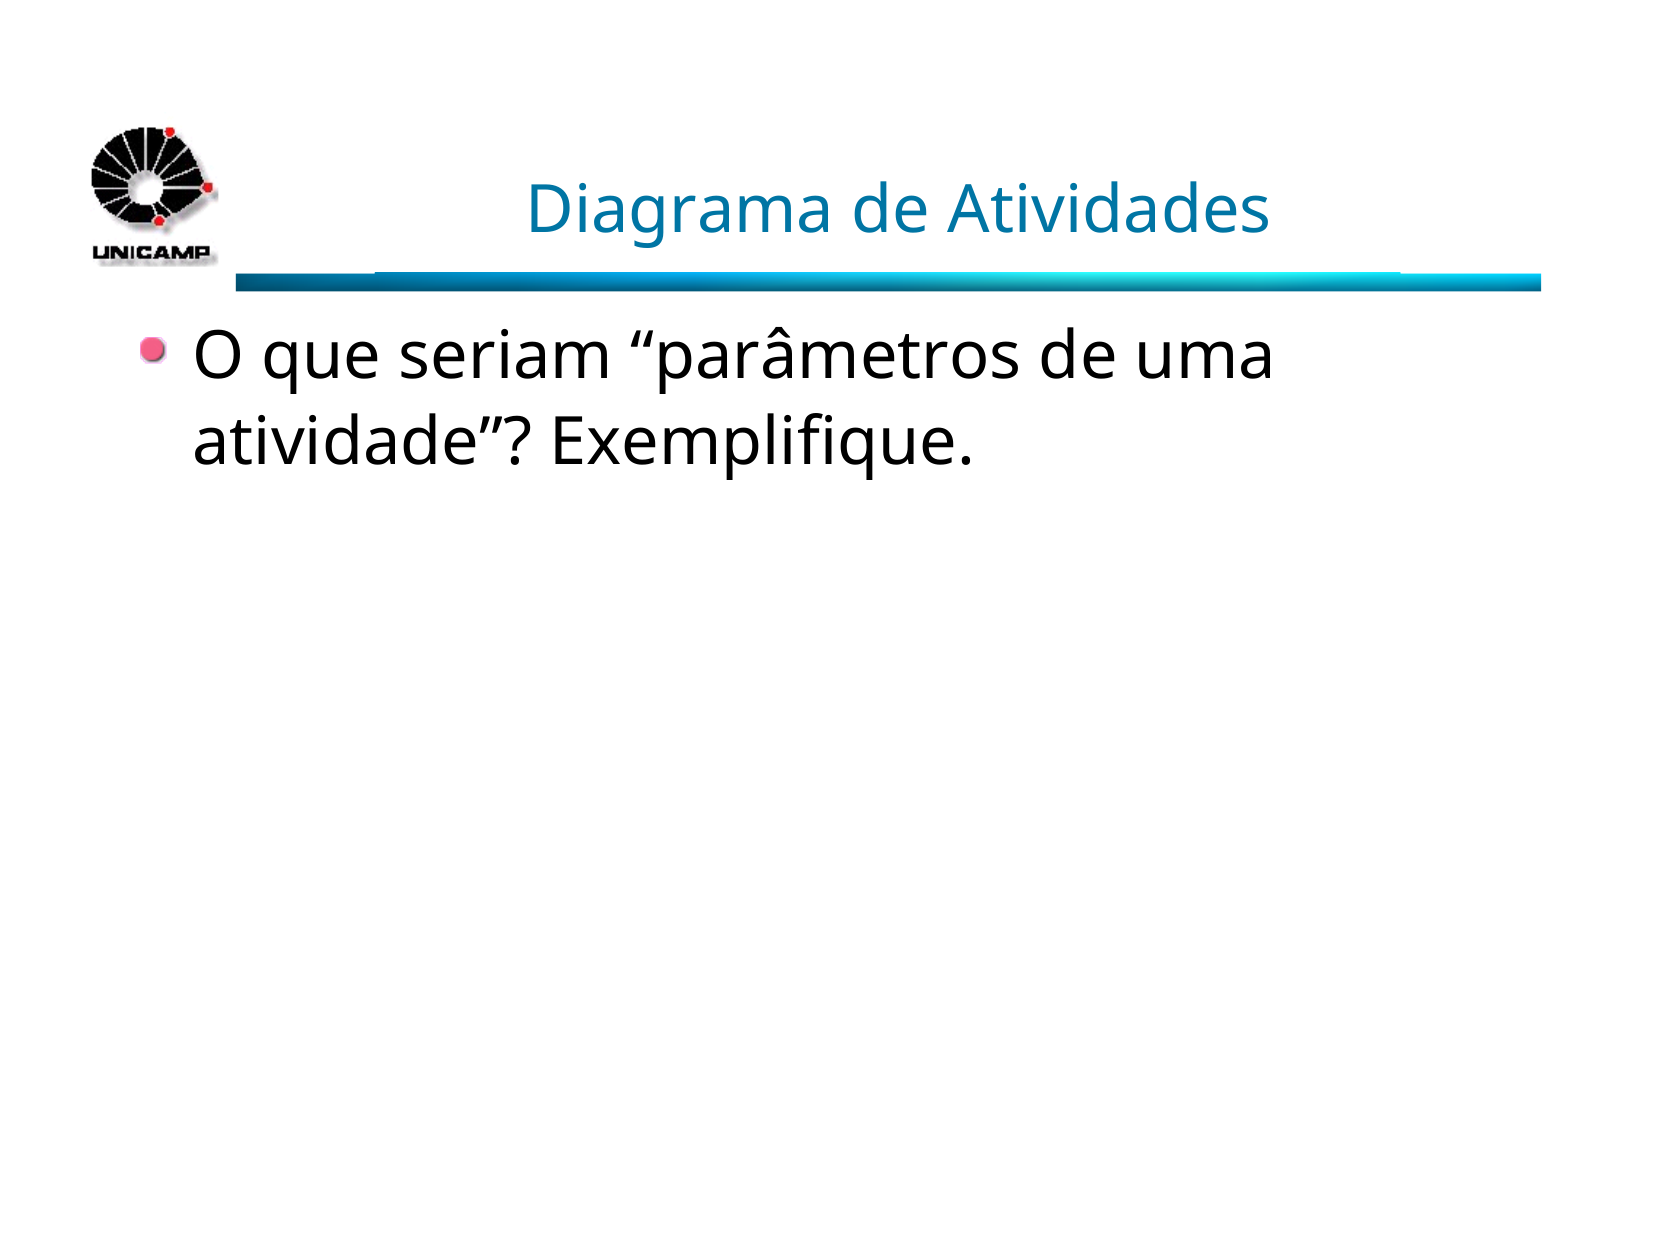

# Diagrama de Atividades
O que seriam “parâmetros de uma atividade”? Exemplifique.